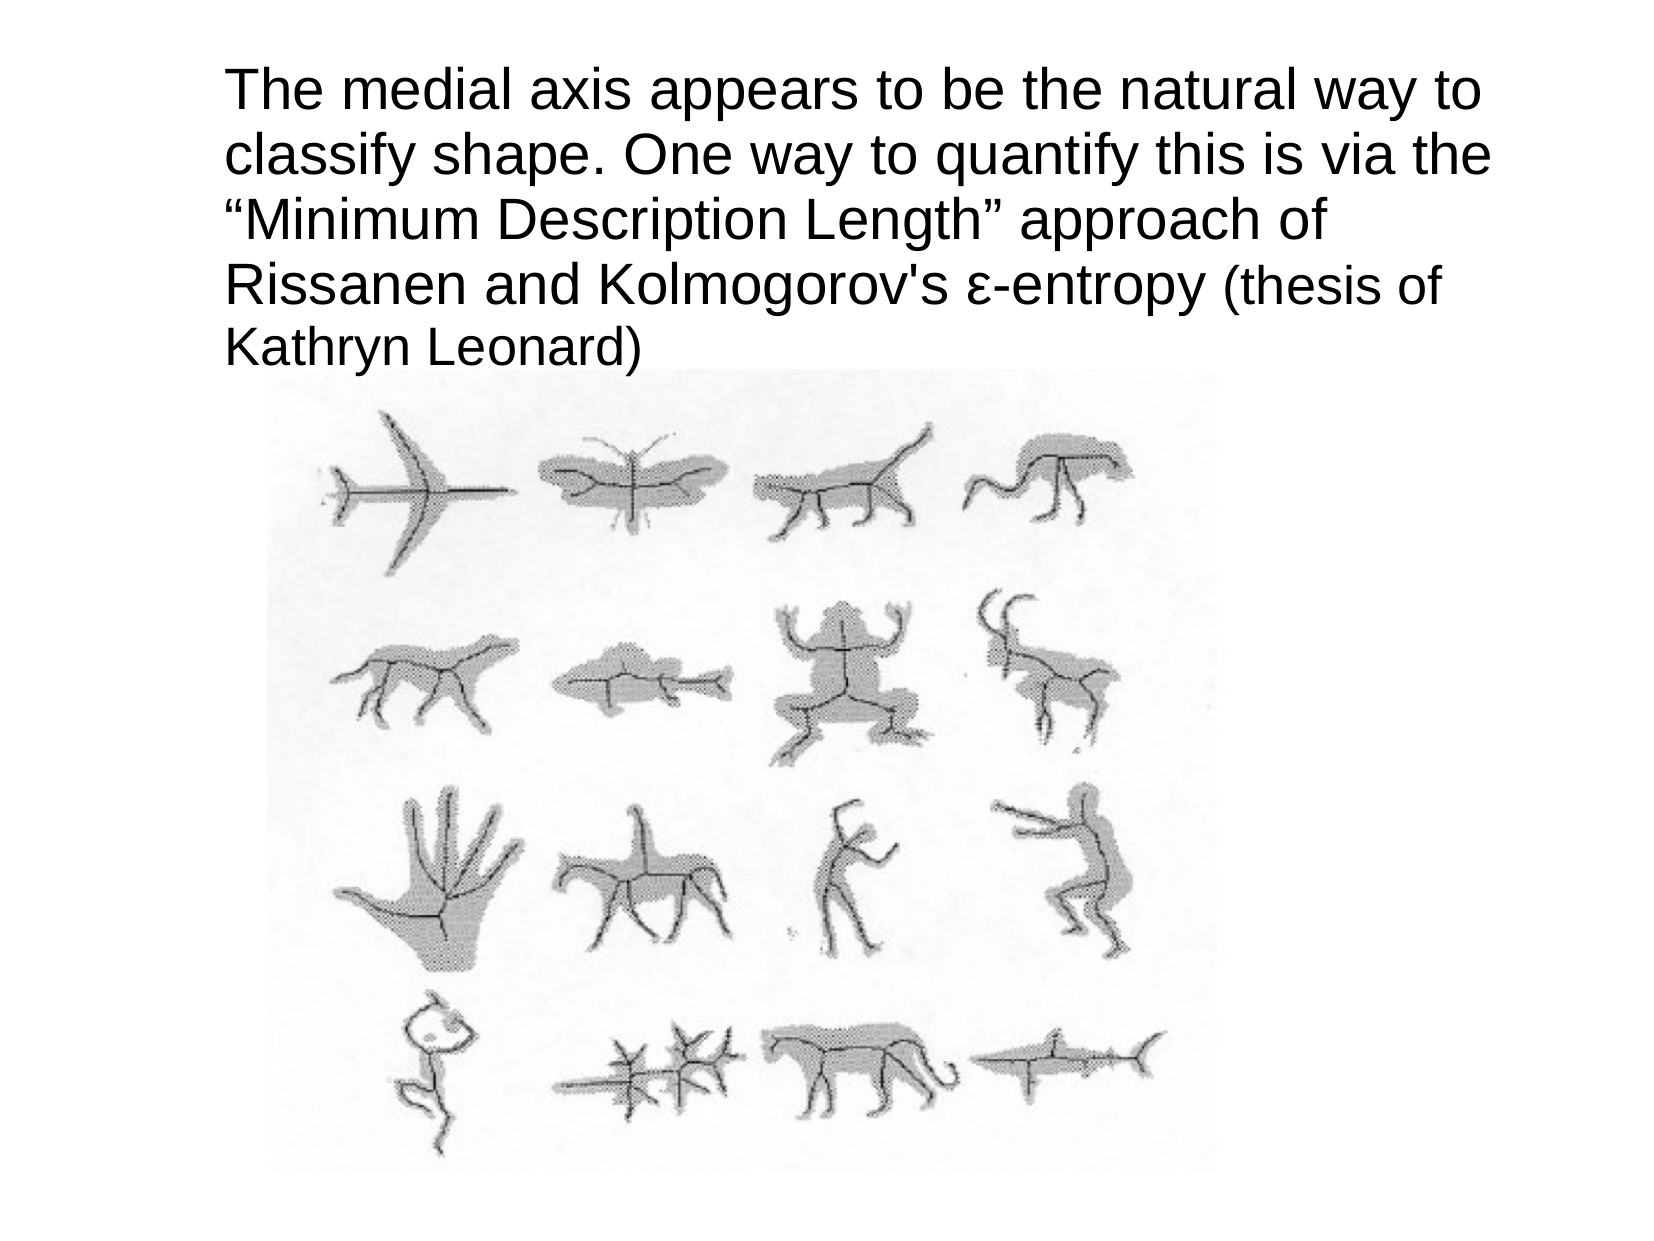

The medial axis appears to be the natural way to classify shape. One way to quantify this is via the “Minimum Description Length” approach of Rissanen and Kolmogorov's ε-entropy (thesis of Kathryn Leonard)